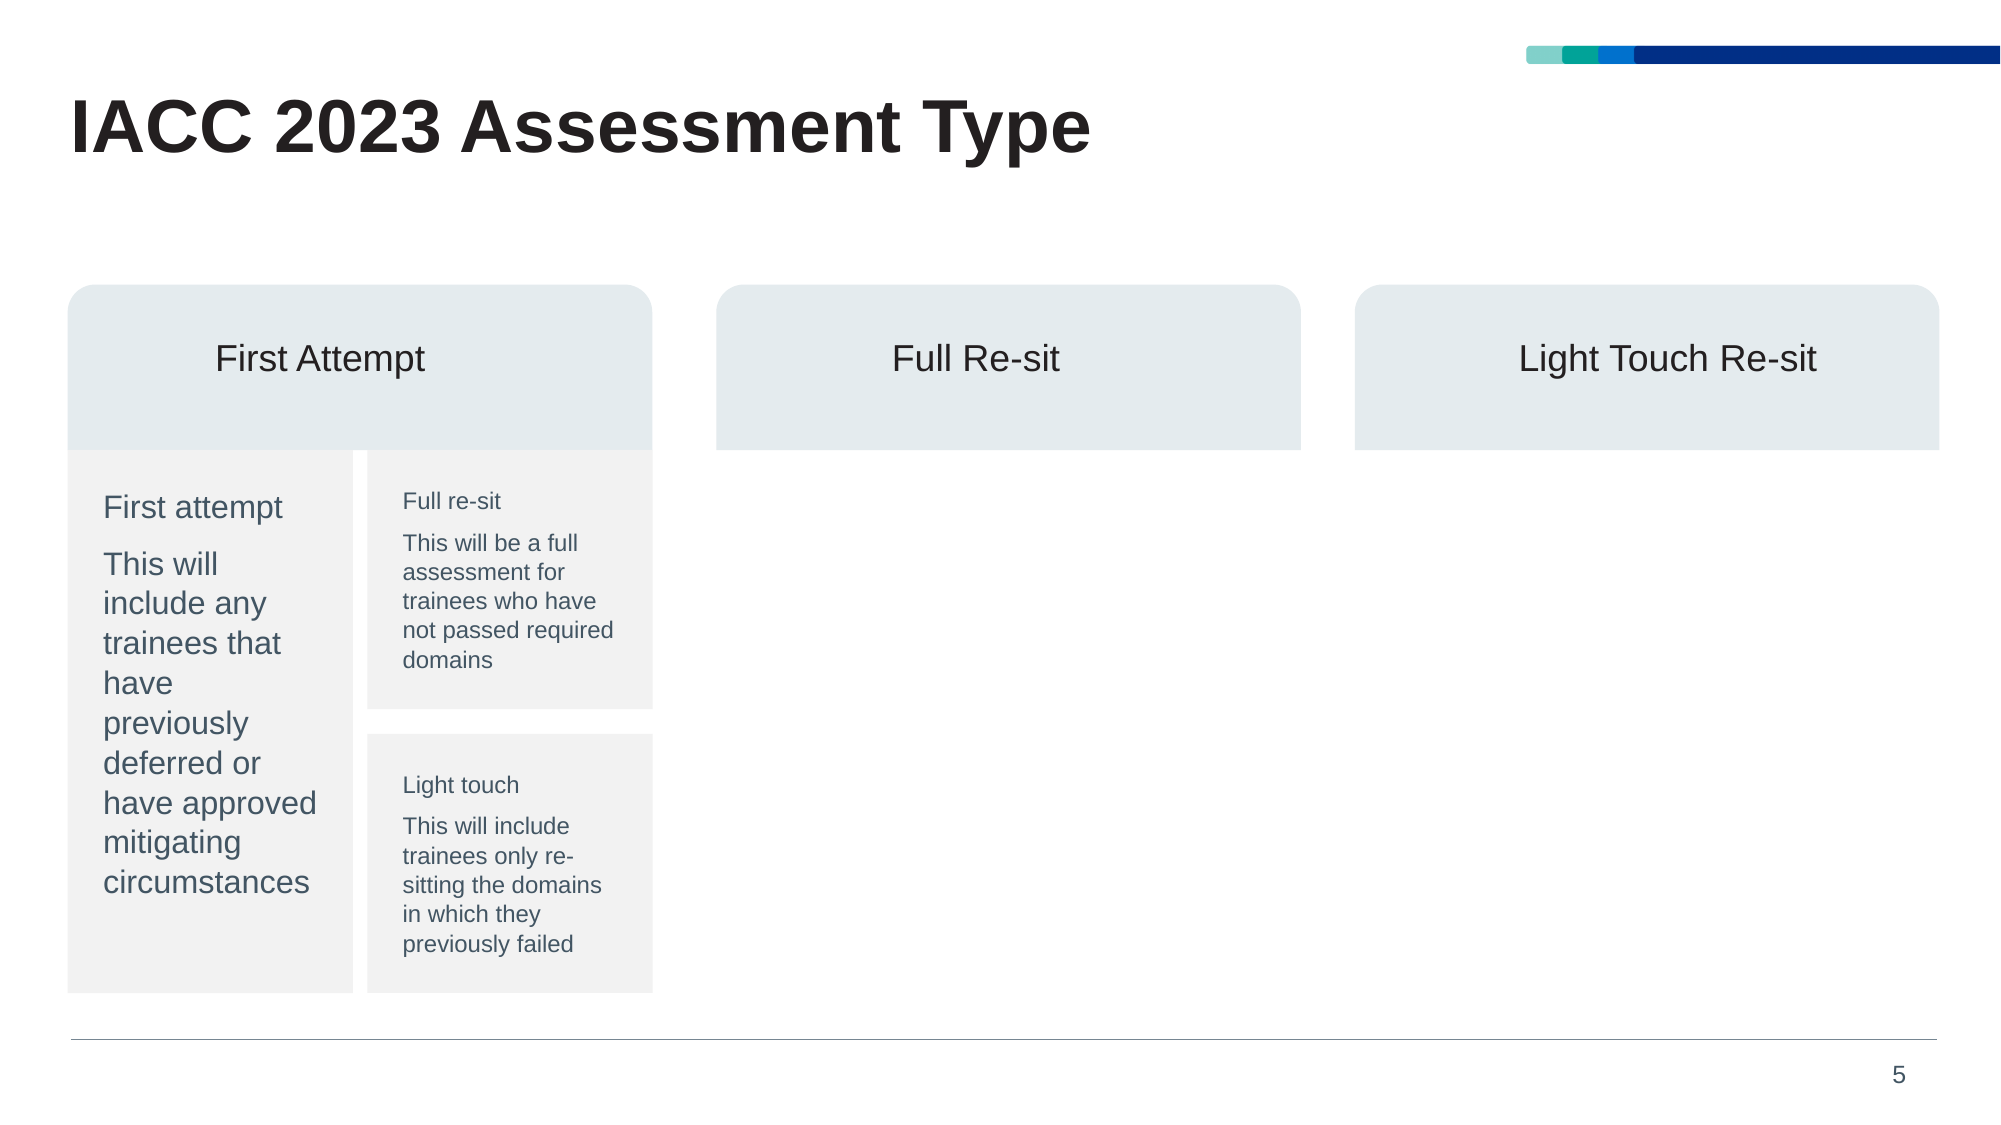

# IACC 2023 Assessment Type
First Attempt
Full Re-sit
Light Touch Re-sit
First attempt
This will include any trainees that have previously deferred or have approved mitigating circumstances
Full re-sit
This will be a full assessment for trainees who have not passed required domains
Light touch
This will include trainees only re-sitting the domains in which they previously failed